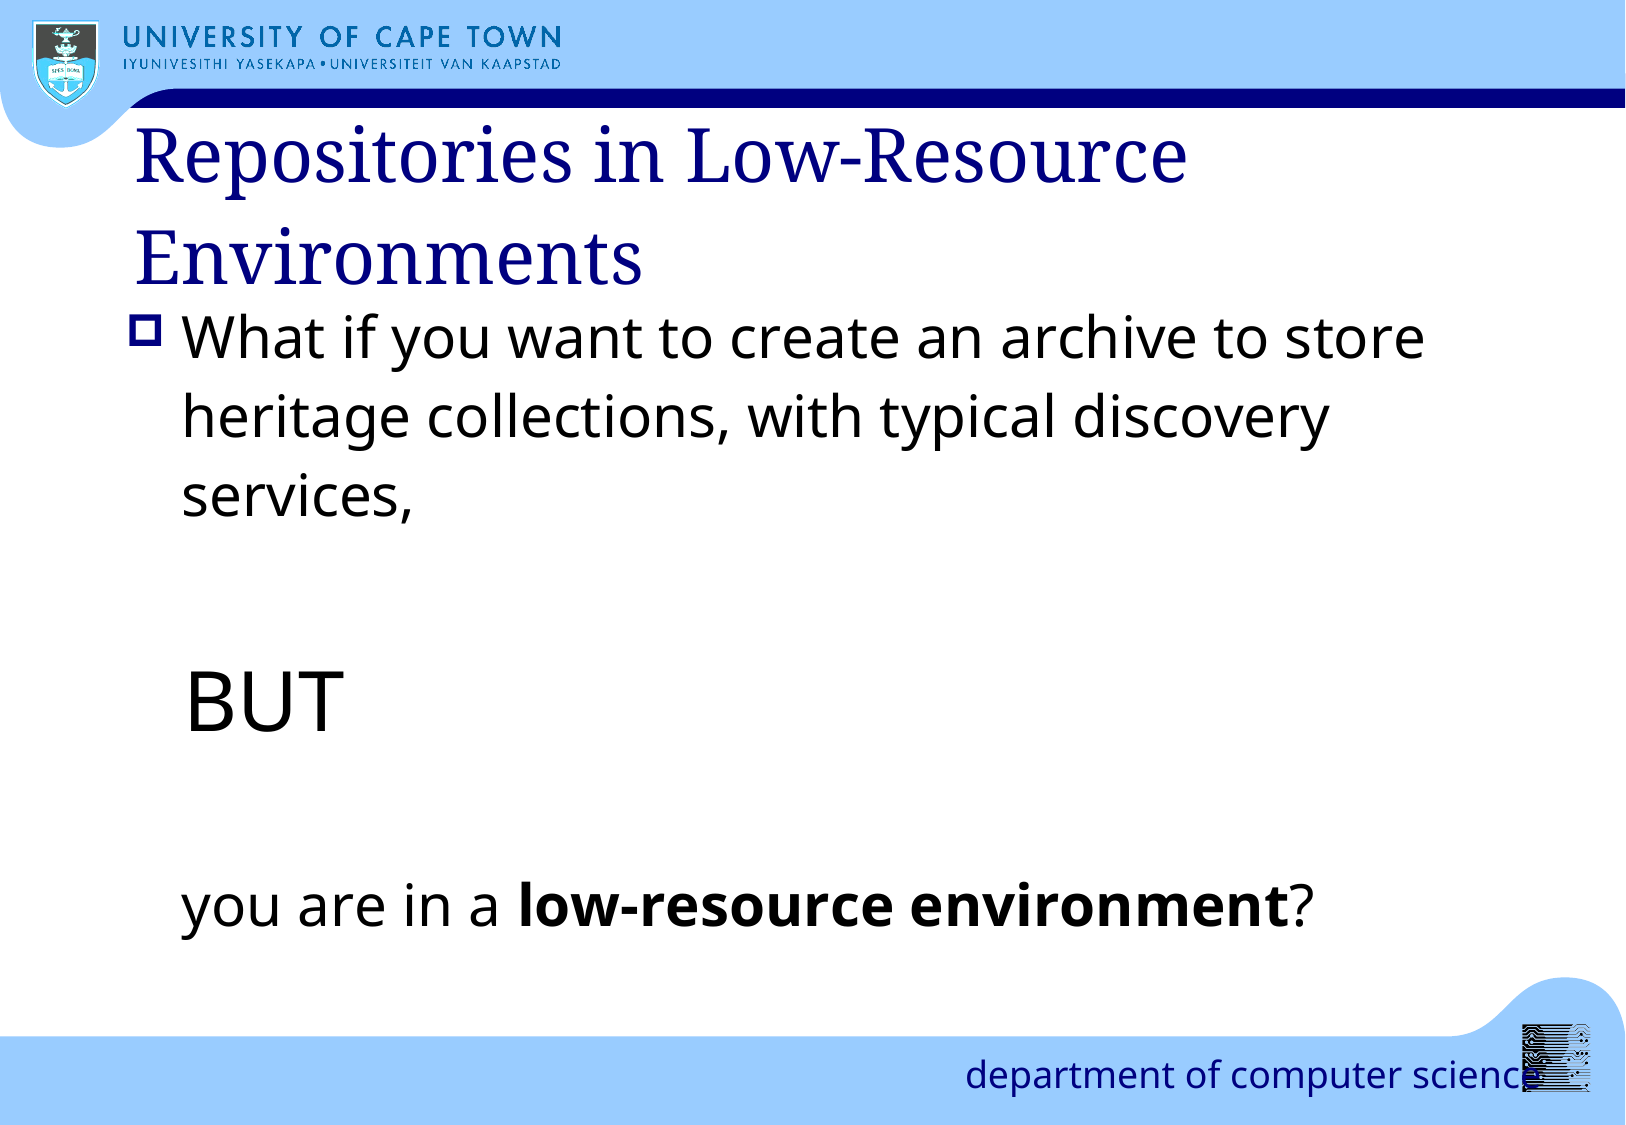

# Repositories in Low-Resource Environments
What if you want to create an archive to store heritage collections, with typical discovery services,
BUT
you are in a low-resource environment?